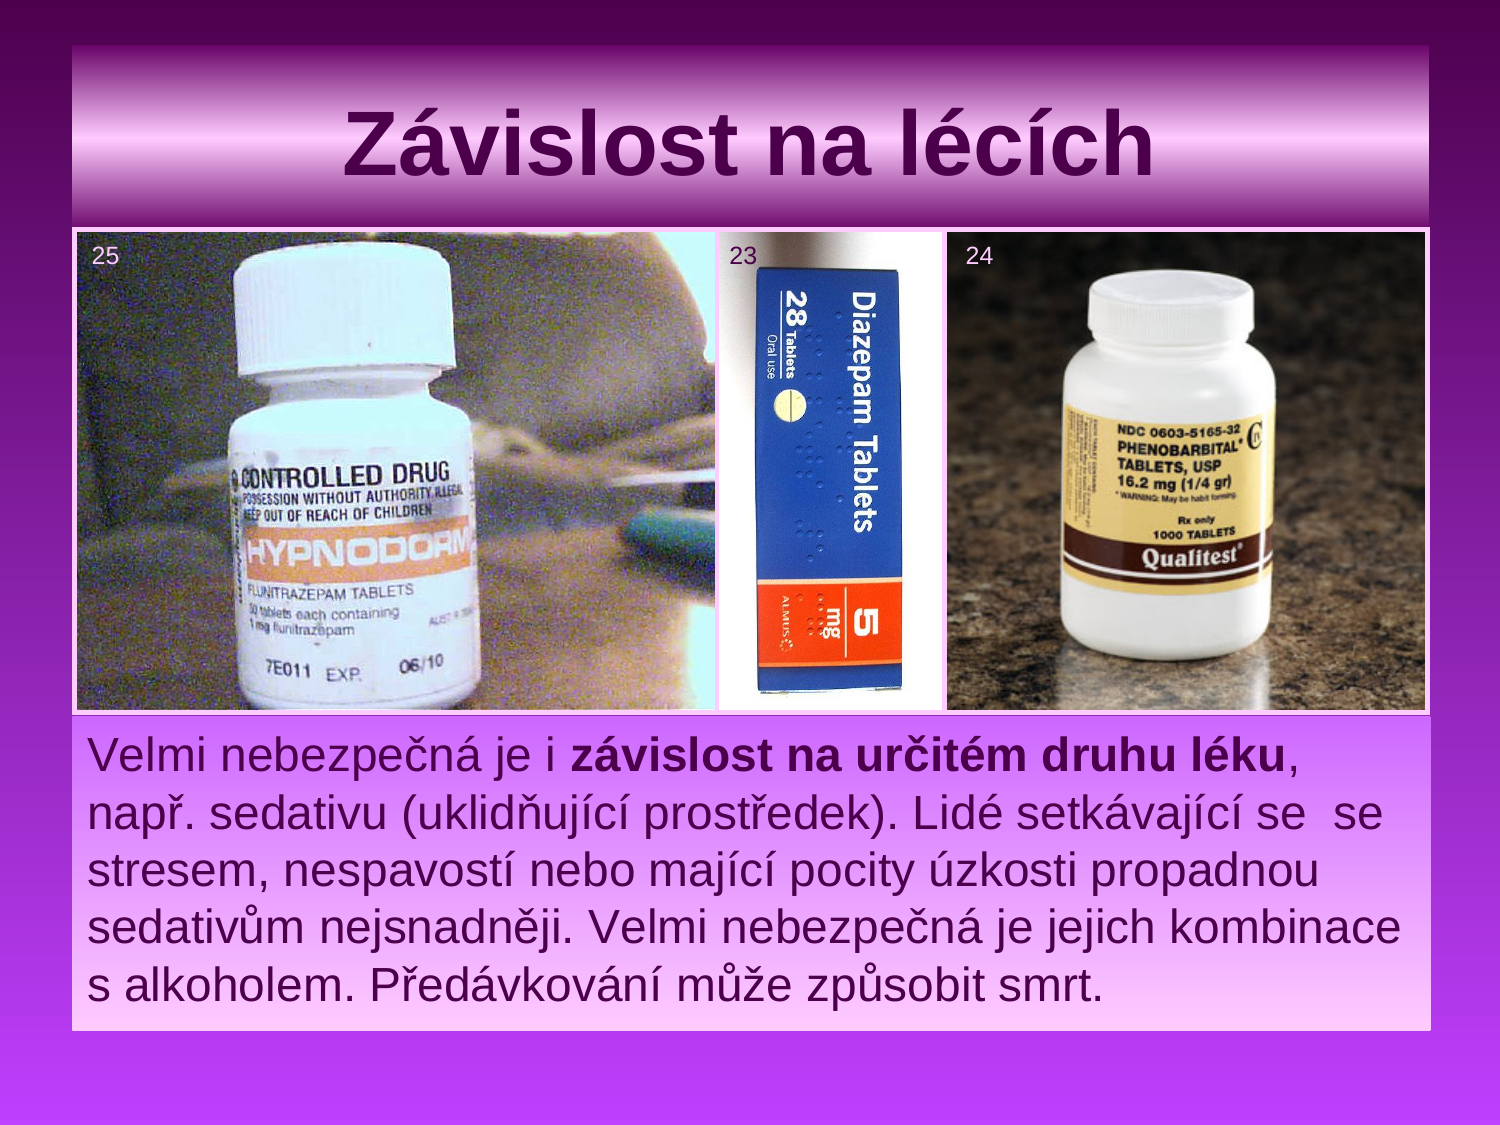

# Závislost na lécích
25
23
24
Velmi nebezpečná je i závislost na určitém druhu léku, např. sedativu (uklidňující prostředek). Lidé setkávající se se stresem, nespavostí nebo mající pocity úzkosti propadnou sedativům nejsnadněji. Velmi nebezpečná je jejich kombinace s alkoholem. Předávkování může způsobit smrt.